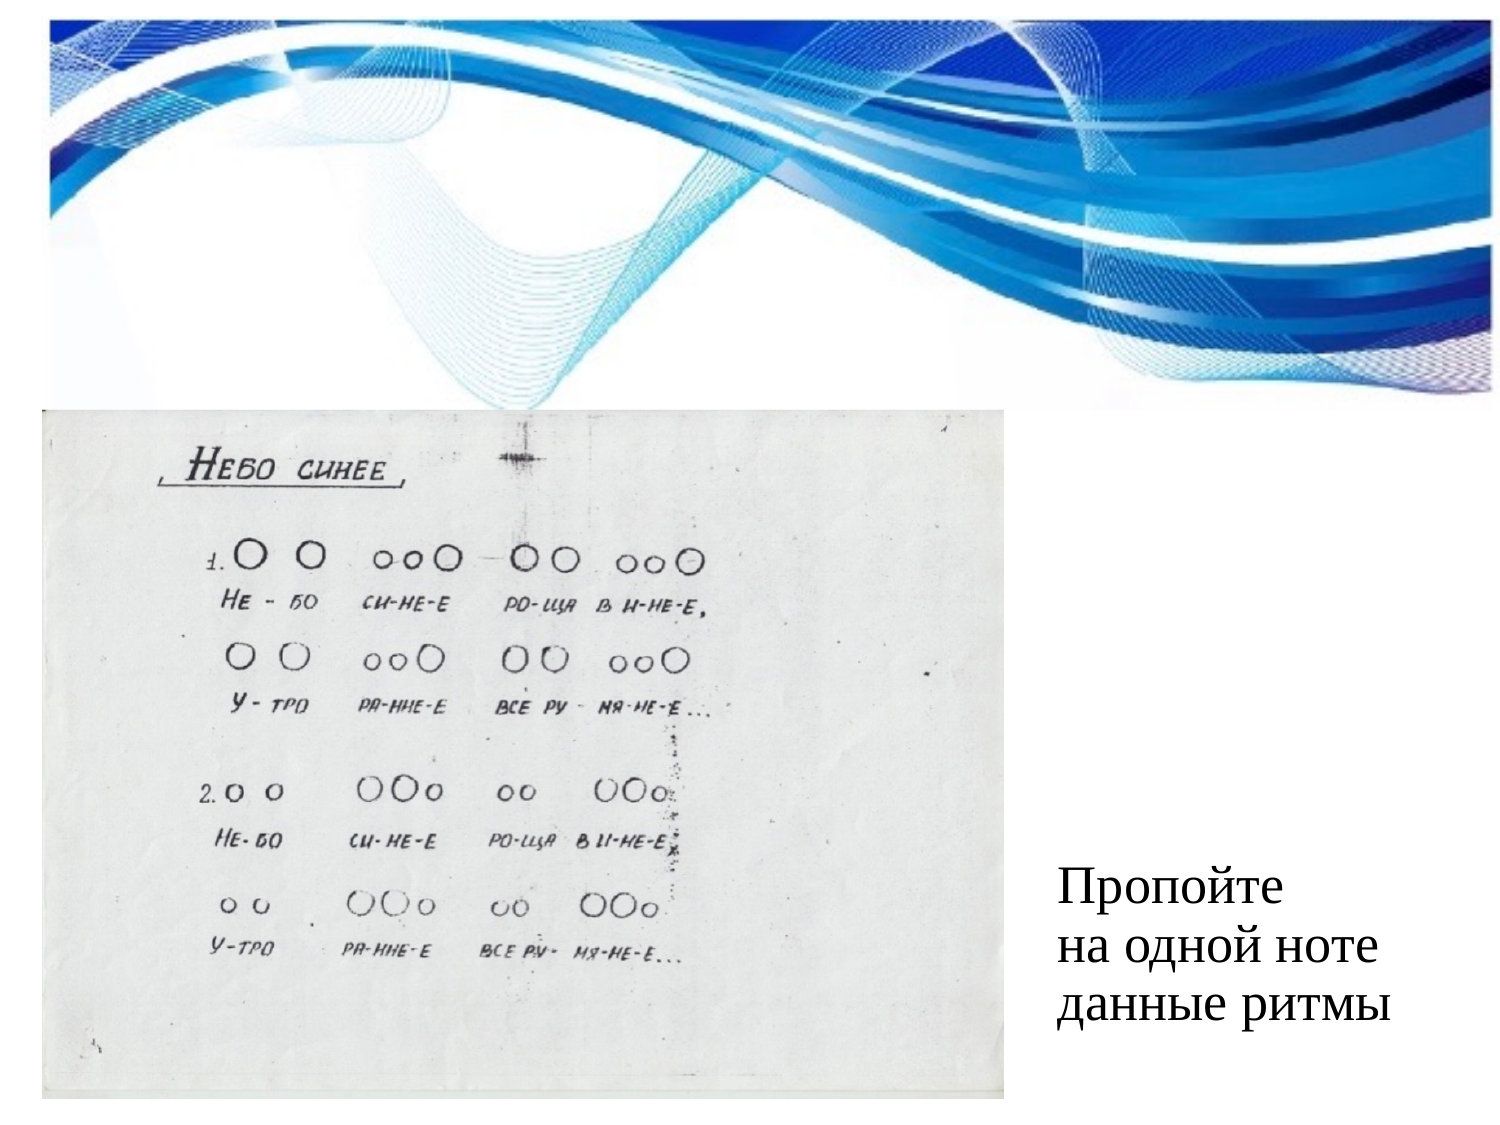

# Пропойте на одной ноте данные ритмы